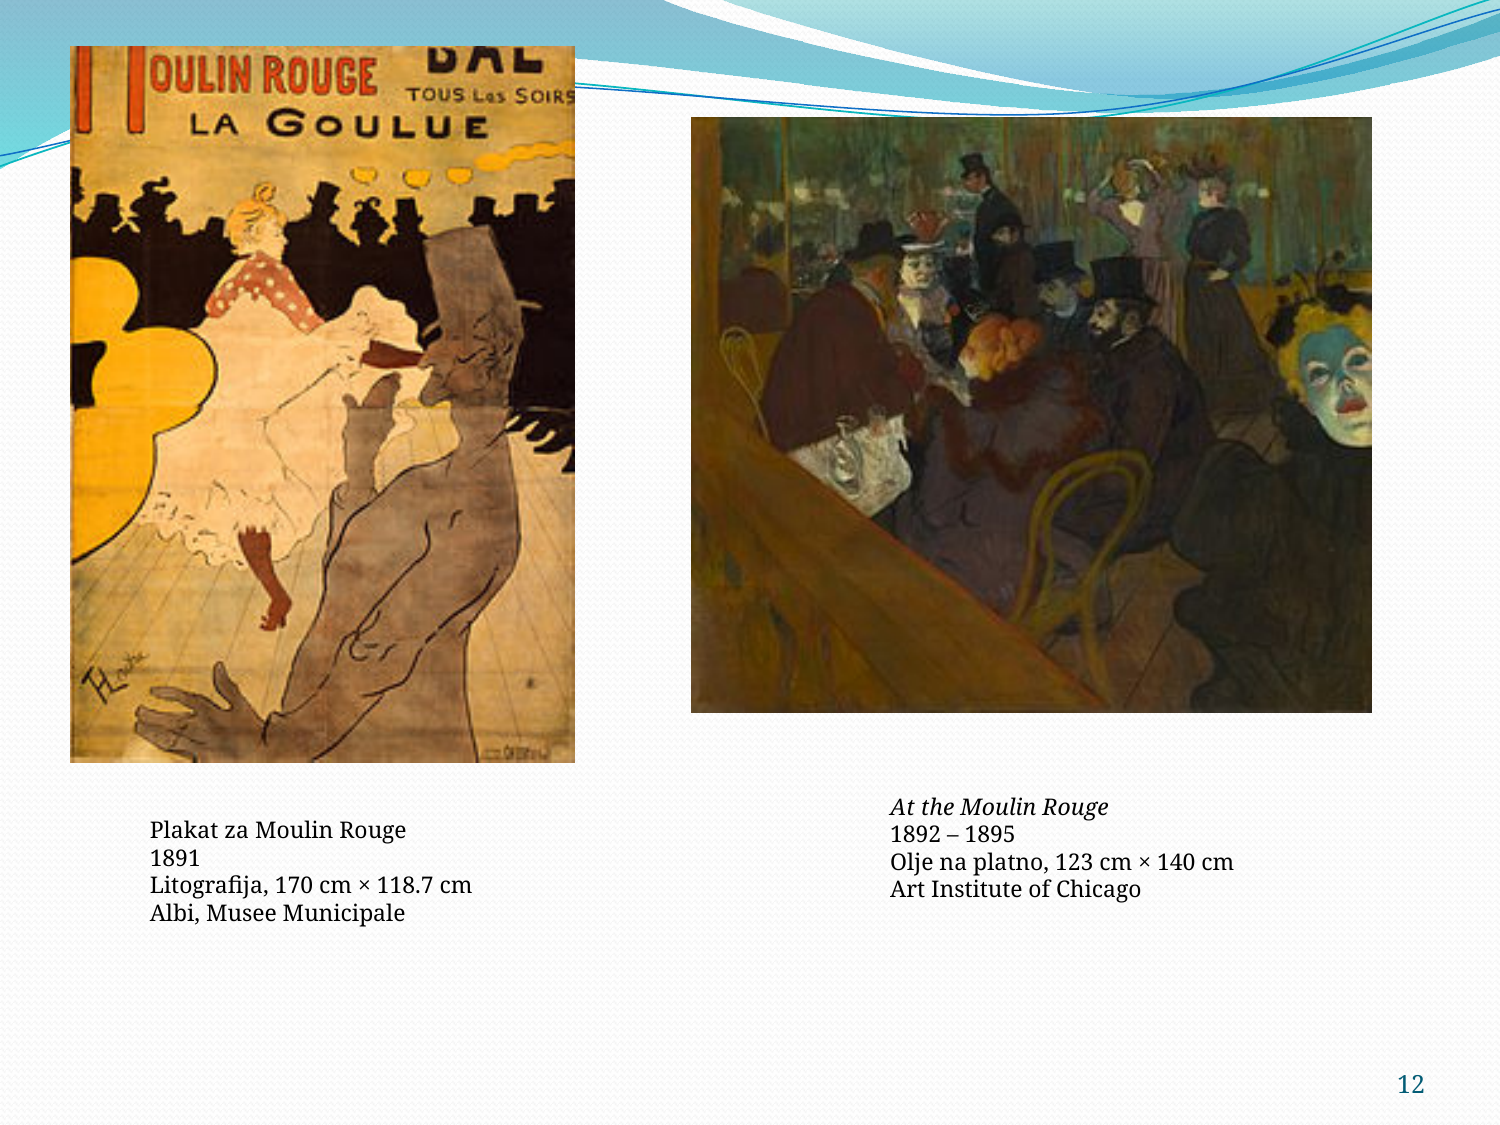

At the Moulin Rouge
1892 – 1895
Olje na platno, 123 cm × 140 cm
Art Institute of Chicago
Plakat za Moulin Rouge
1891
Litografija, 170 cm × 118.7 cm
Albi, Musee Municipale